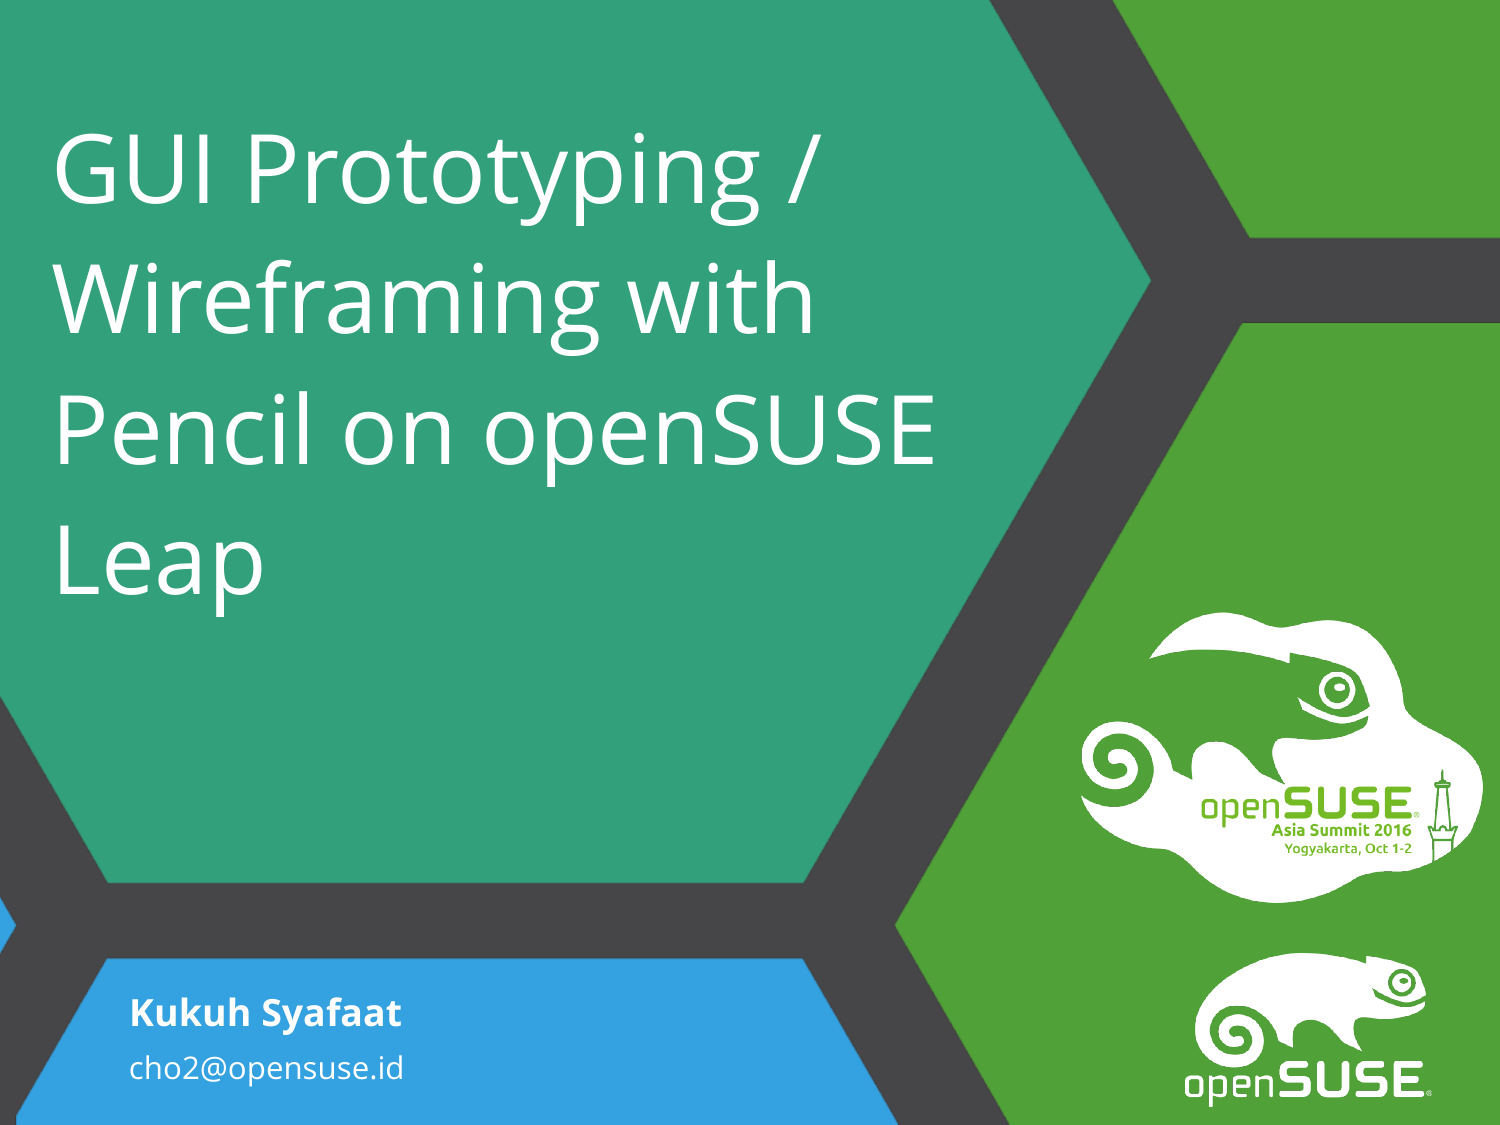

# GUI Prototyping / Wireframing with Pencil on openSUSE Leap
Kukuh Syafaat
cho2@opensuse.id